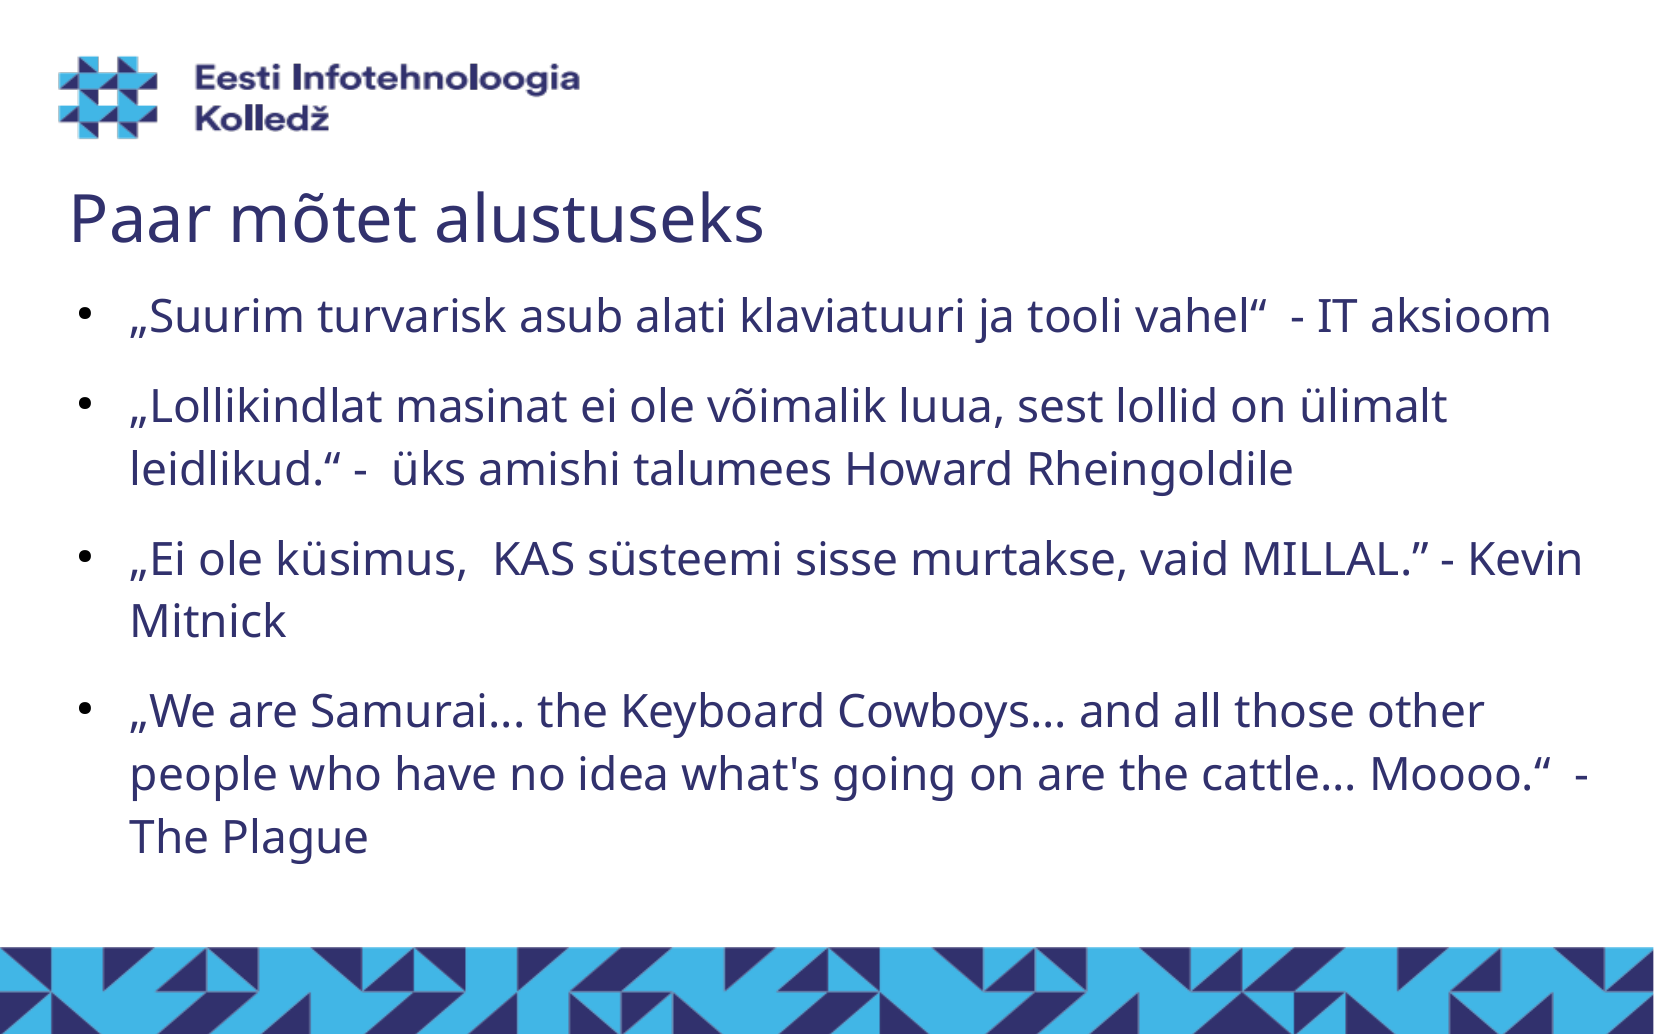

# Paar mõtet alustuseks
„Suurim turvarisk asub alati klaviatuuri ja tooli vahel“ - IT aksioom
„Lollikindlat masinat ei ole võimalik luua, sest lollid on ülimalt leidlikud.“ - üks amishi talumees Howard Rheingoldile
„Ei ole küsimus, KAS süsteemi sisse murtakse, vaid MILLAL.” - Kevin Mitnick
„We are Samurai... the Keyboard Cowboys... and all those other people who have no idea what's going on are the cattle... Moooo.“ - The Plague